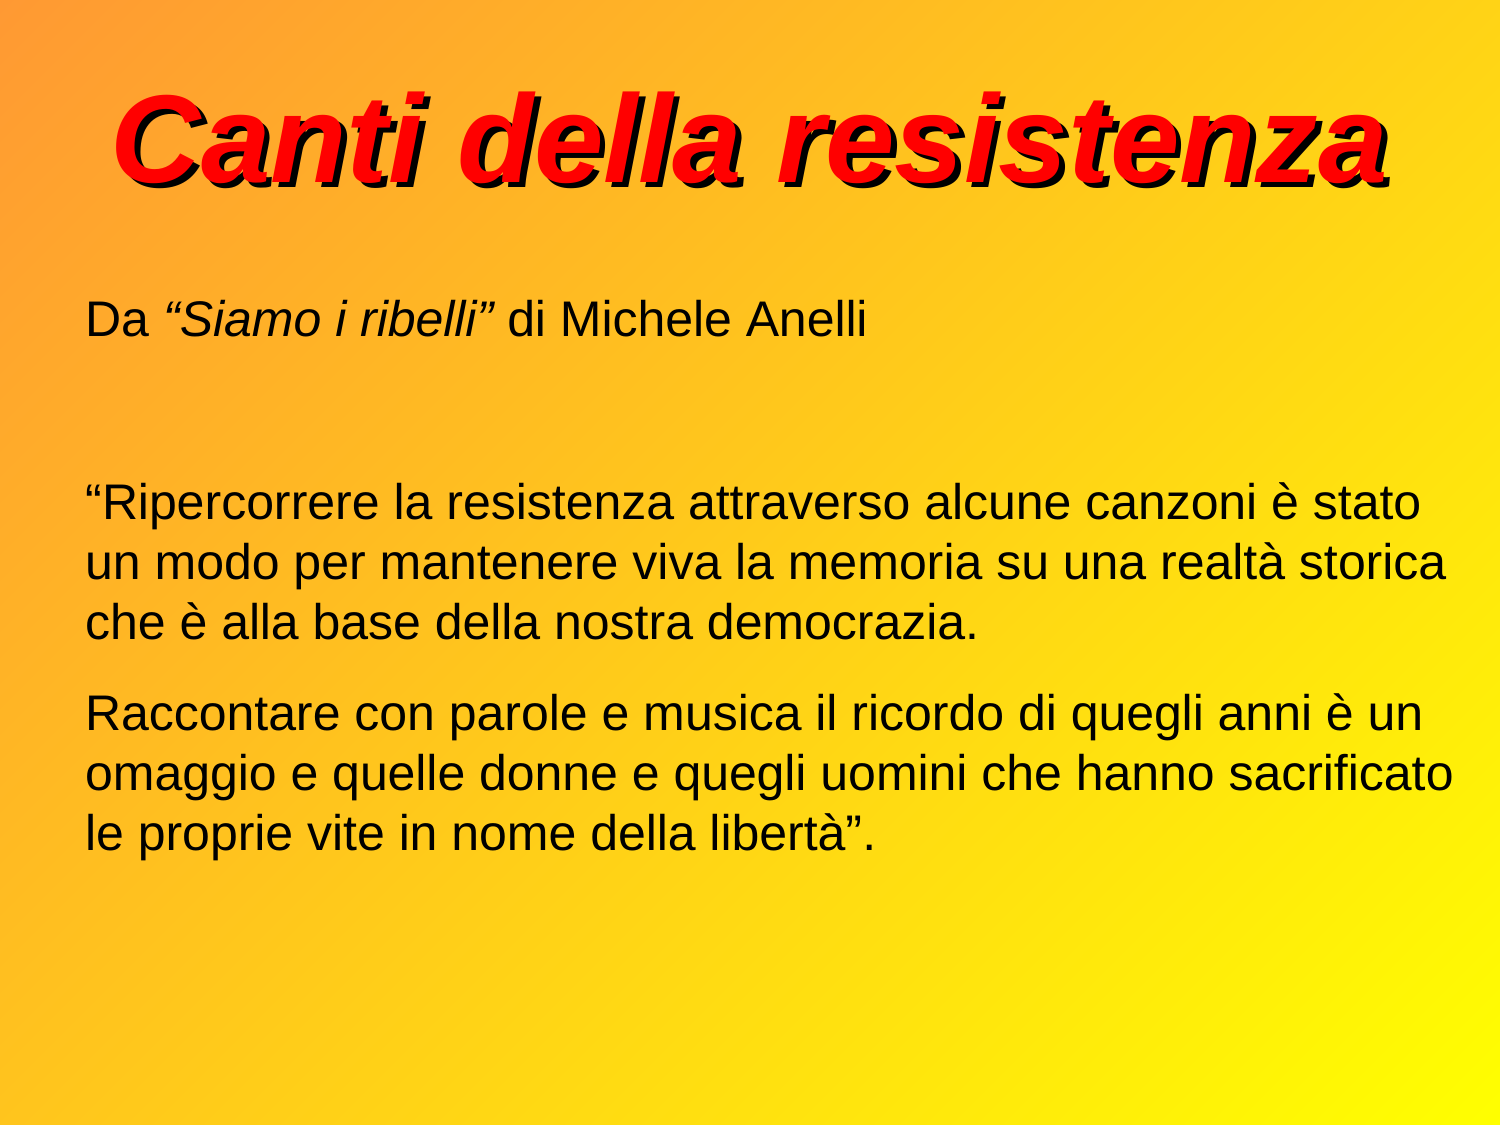

# Canti della resistenza
Da “Siamo i ribelli” di Michele Anelli
“Ripercorrere la resistenza attraverso alcune canzoni è stato un modo per mantenere viva la memoria su una realtà storica che è alla base della nostra democrazia.
Raccontare con parole e musica il ricordo di quegli anni è un omaggio e quelle donne e quegli uomini che hanno sacrificato le proprie vite in nome della libertà”.